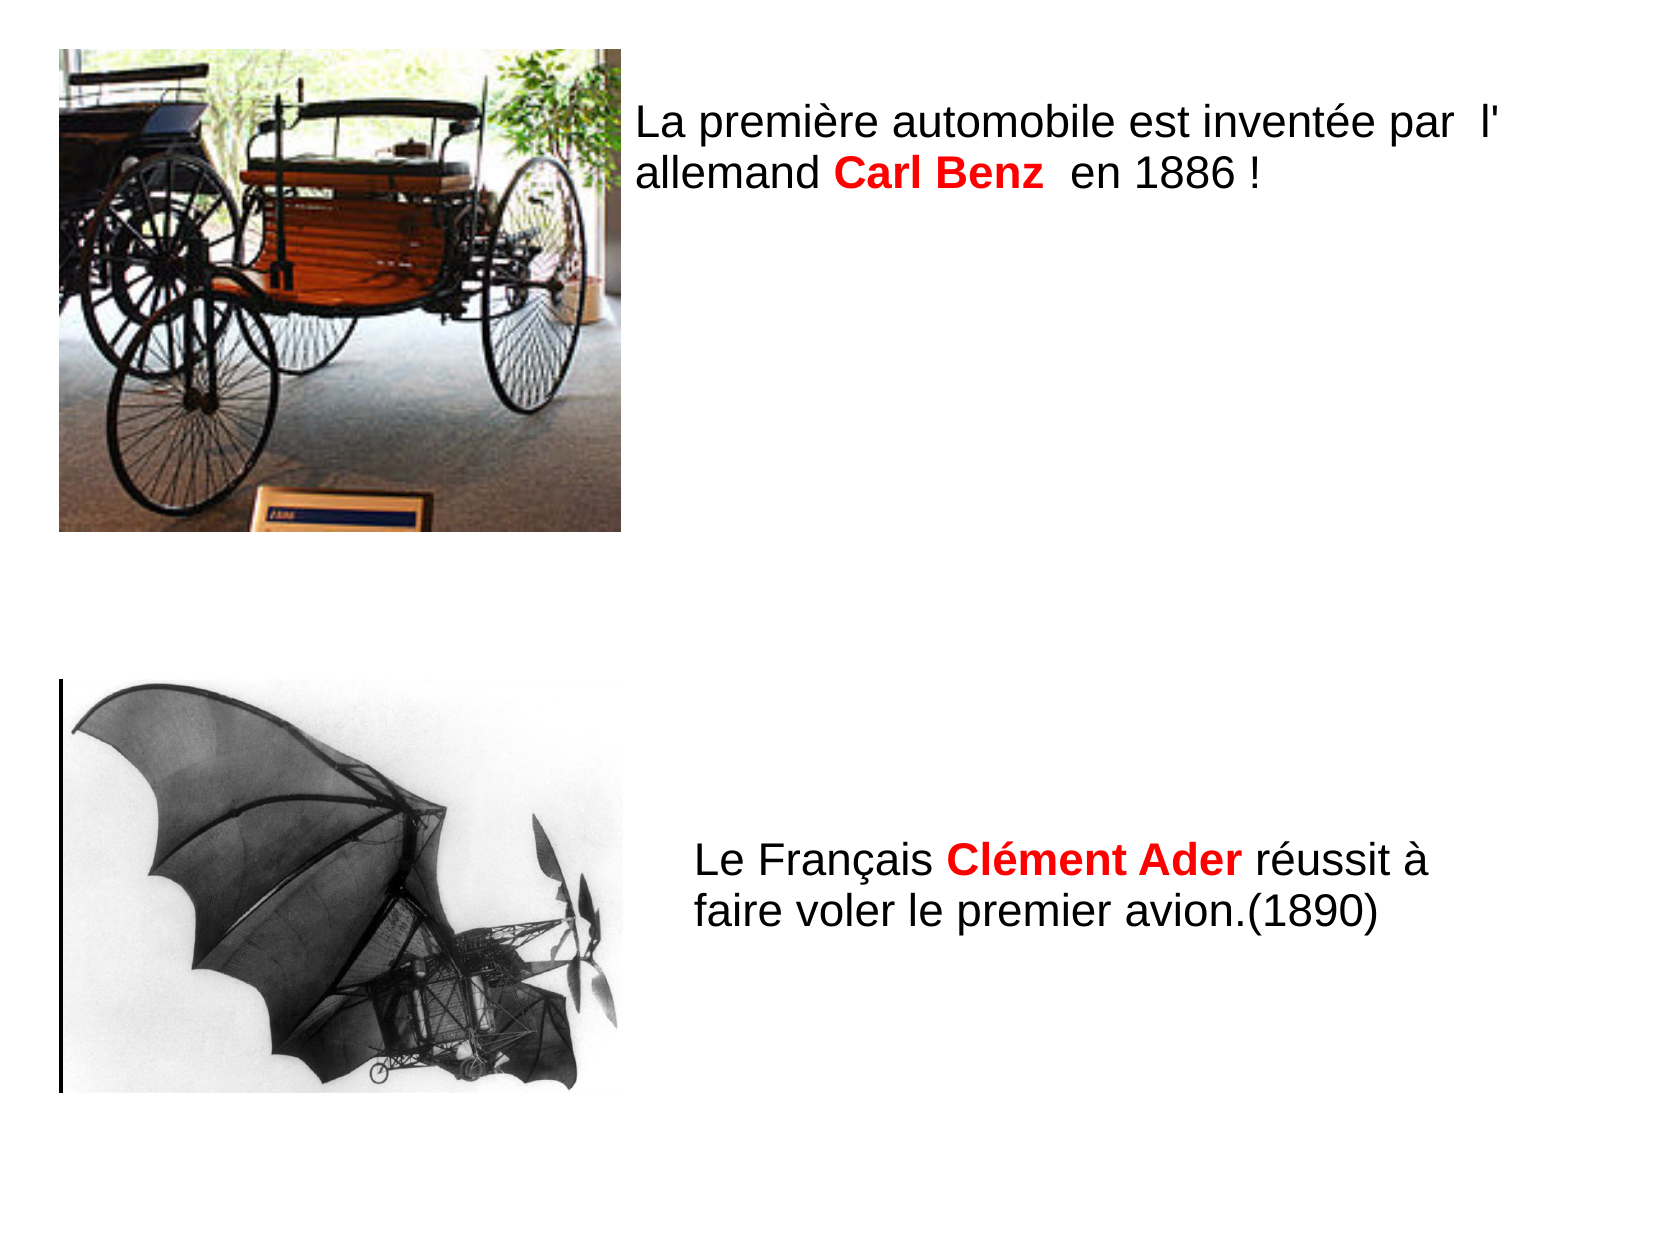

La première automobile est inventée par l' allemand Carl Benz en 1886 !
Le Français Clément Ader réussit à faire voler le premier avion.(1890)